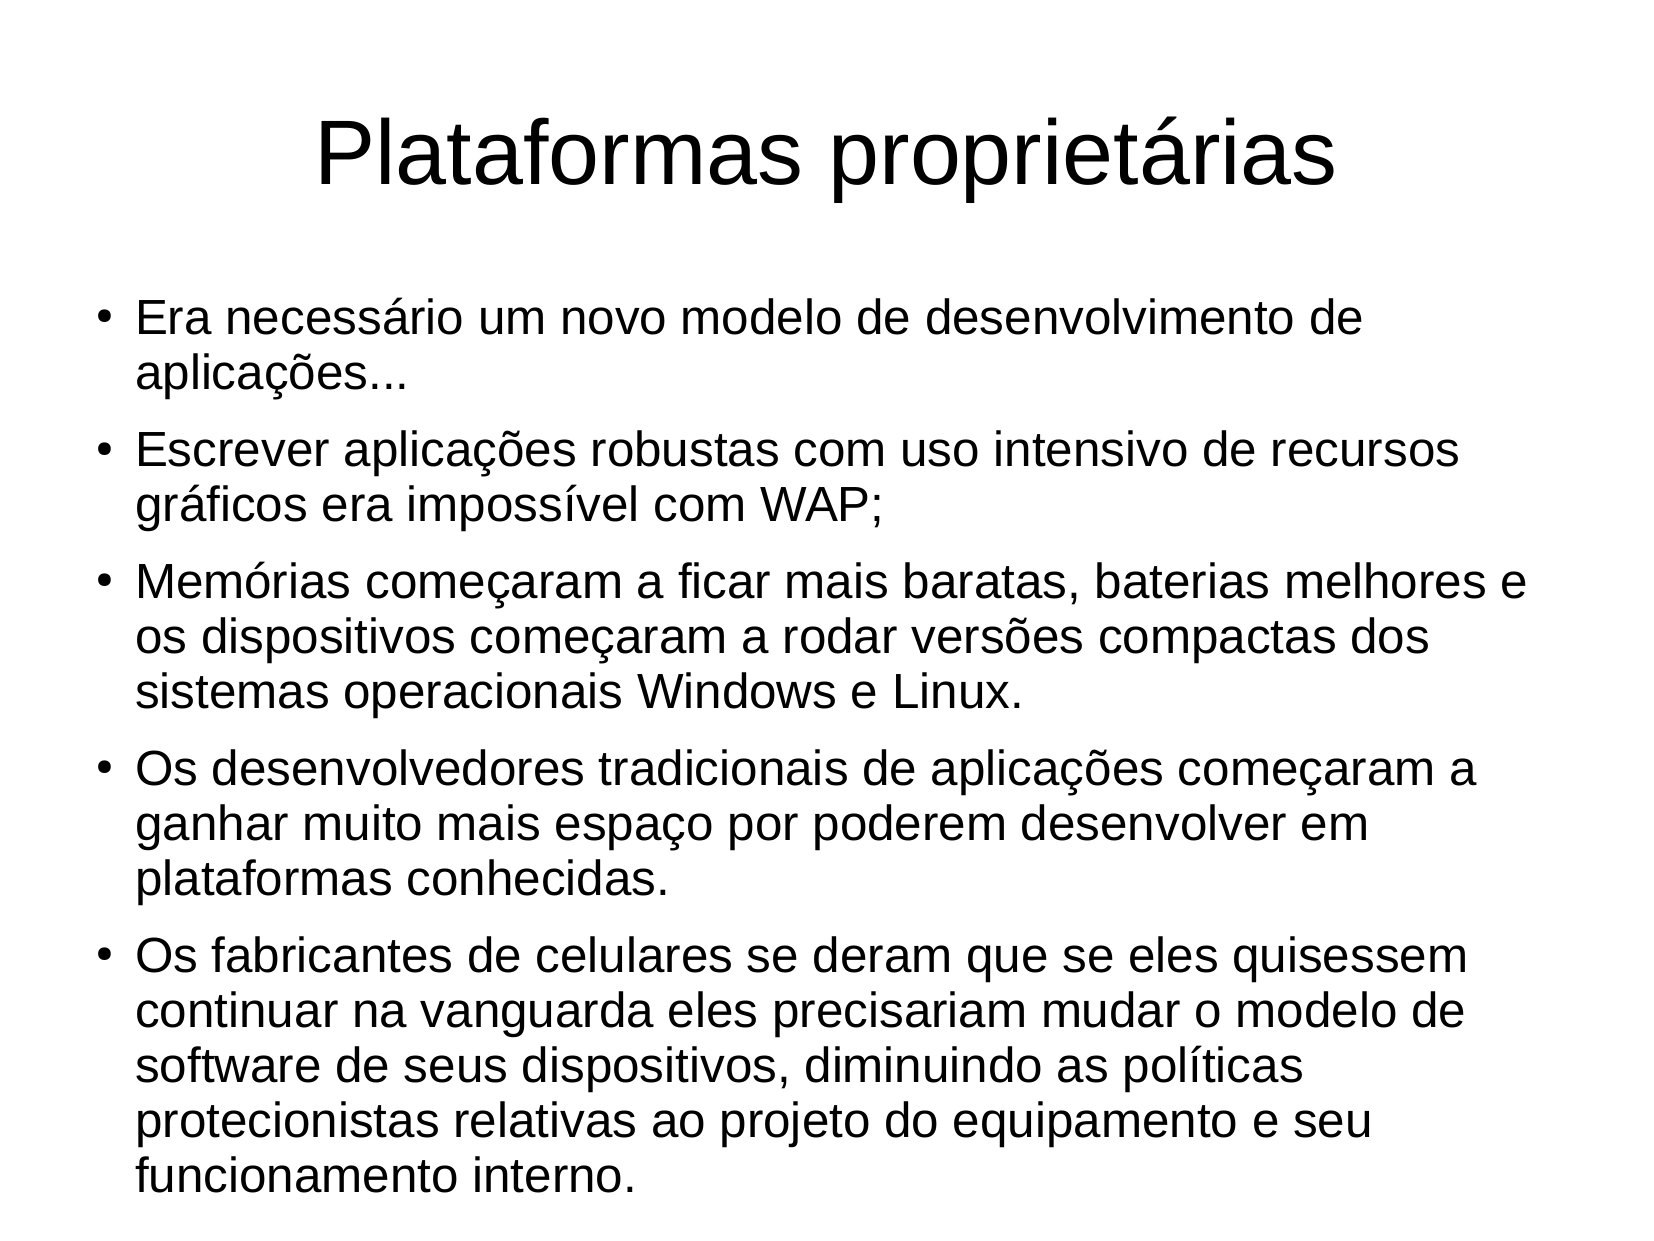

# Plataformas proprietárias
Era necessário um novo modelo de desenvolvimento de aplicações...
Escrever aplicações robustas com uso intensivo de recursos gráficos era impossível com WAP;
Memórias começaram a ficar mais baratas, baterias melhores e os dispositivos começaram a rodar versões compactas dos sistemas operacionais Windows e Linux.
Os desenvolvedores tradicionais de aplicações começaram a ganhar muito mais espaço por poderem desenvolver em plataformas conhecidas.
Os fabricantes de celulares se deram que se eles quisessem continuar na vanguarda eles precisariam mudar o modelo de software de seus dispositivos, diminuindo as políticas protecionistas relativas ao projeto do equipamento e seu funcionamento interno.